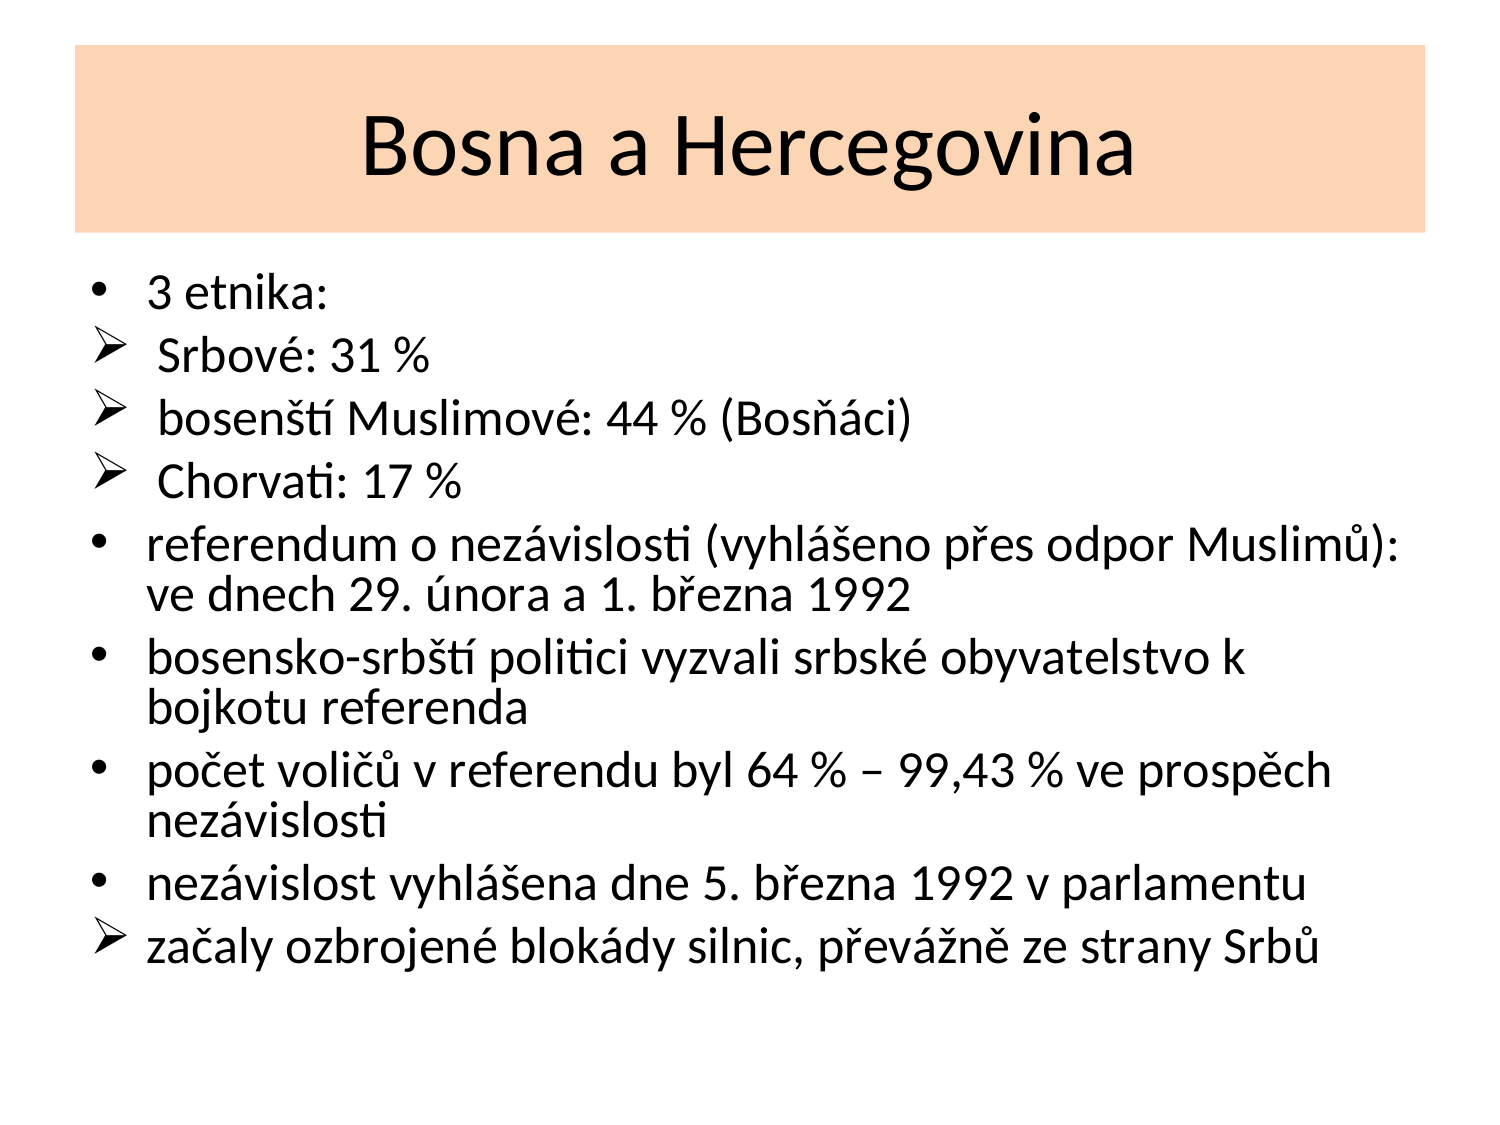

# Bosna a Hercegovina
3 etnika:
 Srbové: 31 %
 bosenští Muslimové: 44 % (Bosňáci)
 Chorvati: 17 %
referendum o nezávislosti (vyhlášeno přes odpor Muslimů): ve dnech 29. února a 1. března 1992
bosensko-srbští politici vyzvali srbské obyvatelstvo k bojkotu referenda
počet voličů v referendu byl 64 % – 99,43 % ve prospěch nezávislosti
nezávislost vyhlášena dne 5. března 1992 v parlamentu
začaly ozbrojené blokády silnic, převážně ze strany Srbů